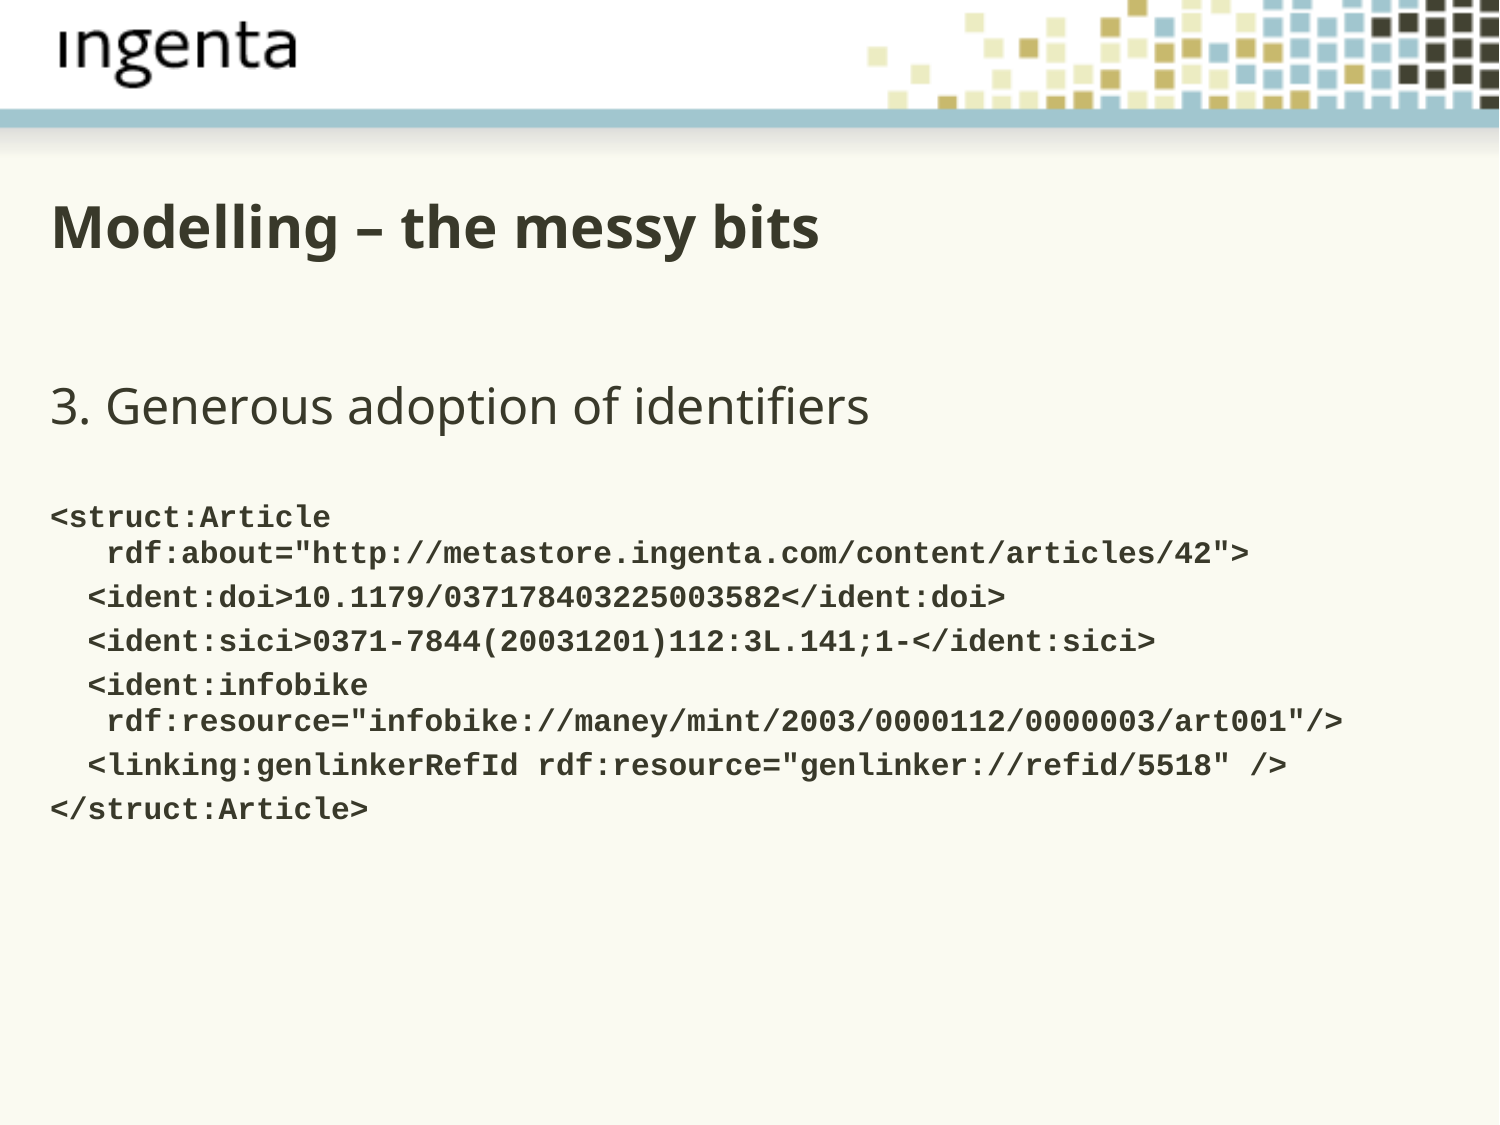

# Modelling – the messy bits
3. Generous adoption of identifiers
<struct:Article rdf:about="http://metastore.ingenta.com/content/articles/42">
 <ident:doi>10.1179/037178403225003582</ident:doi>
 <ident:sici>0371-7844(20031201)112:3L.141;1-</ident:sici>
 <ident:infobike rdf:resource="infobike://maney/mint/2003/0000112/0000003/art001"/>
 <linking:genlinkerRefId rdf:resource="genlinker://refid/5518" />
</struct:Article>